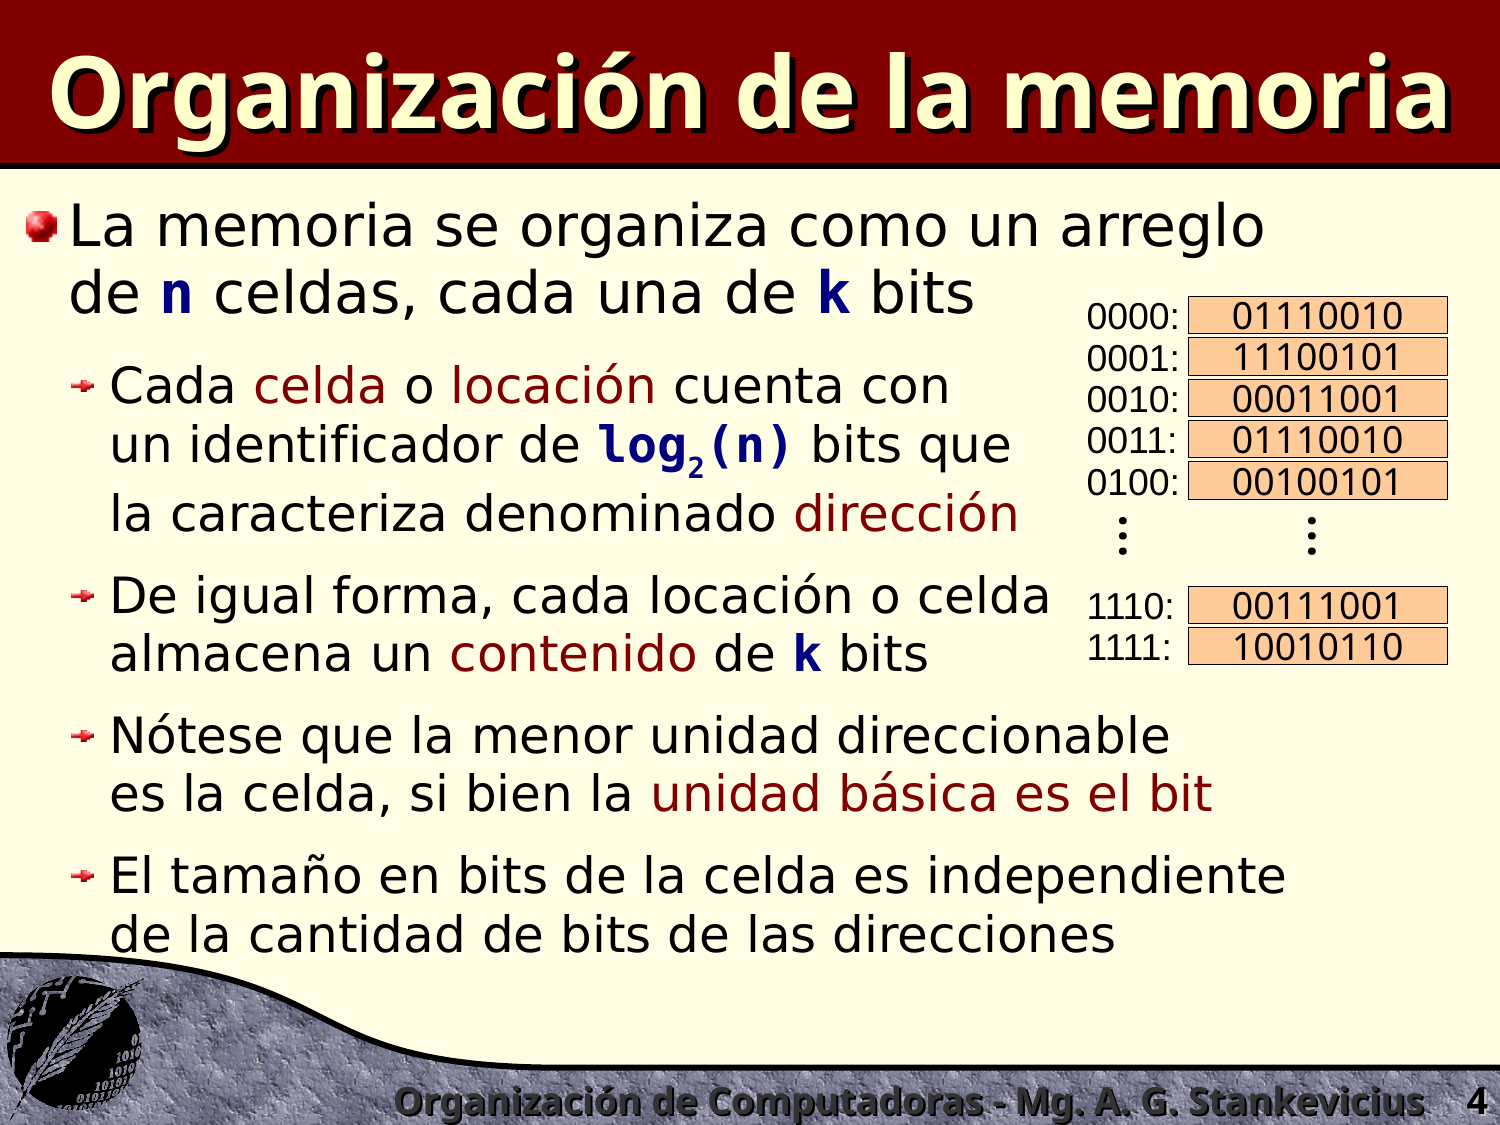

# Organización de la memoria
La memoria se organiza como un arreglo
de n celdas, cada una de k bits
Cada celda o locación cuenta con
un identificador de log2(n) bits que
la caracteriza denominado dirección
De igual forma, cada locación o celda
almacena un contenido de k bits
Nótese que la menor unidad direccionable
es la celda, si bien la unidad básica es el bit
El tamaño en bits de la celda es independiente
de la cantidad de bits de las direcciones
0000:
01110010
0001:
11100101
0010:
00011001
0011:
01110010
0100:
00100101
…
…
1110:
00111001
1111:
10010110
4